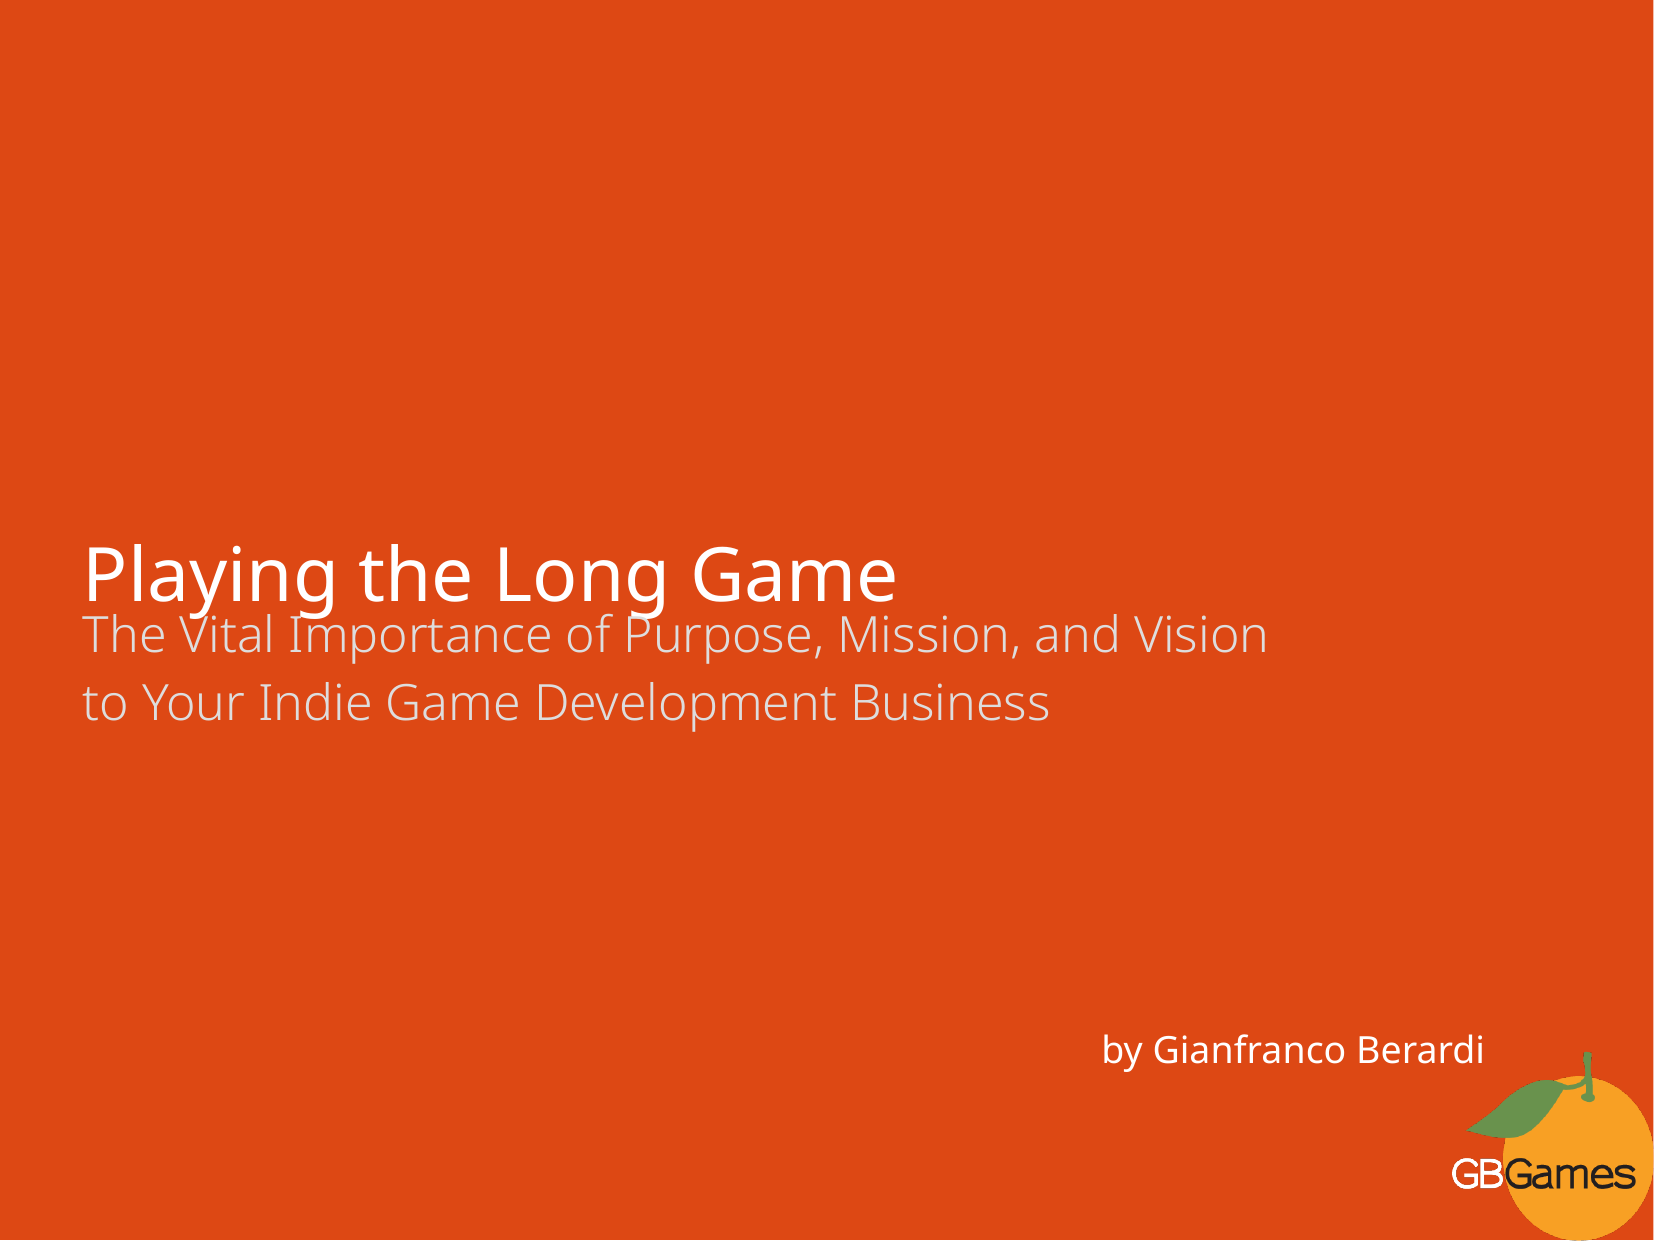

# Playing the Long Game
The Vital Importance of Purpose, Mission, and Vision
to Your Indie Game Development Business
by Gianfranco Berardi